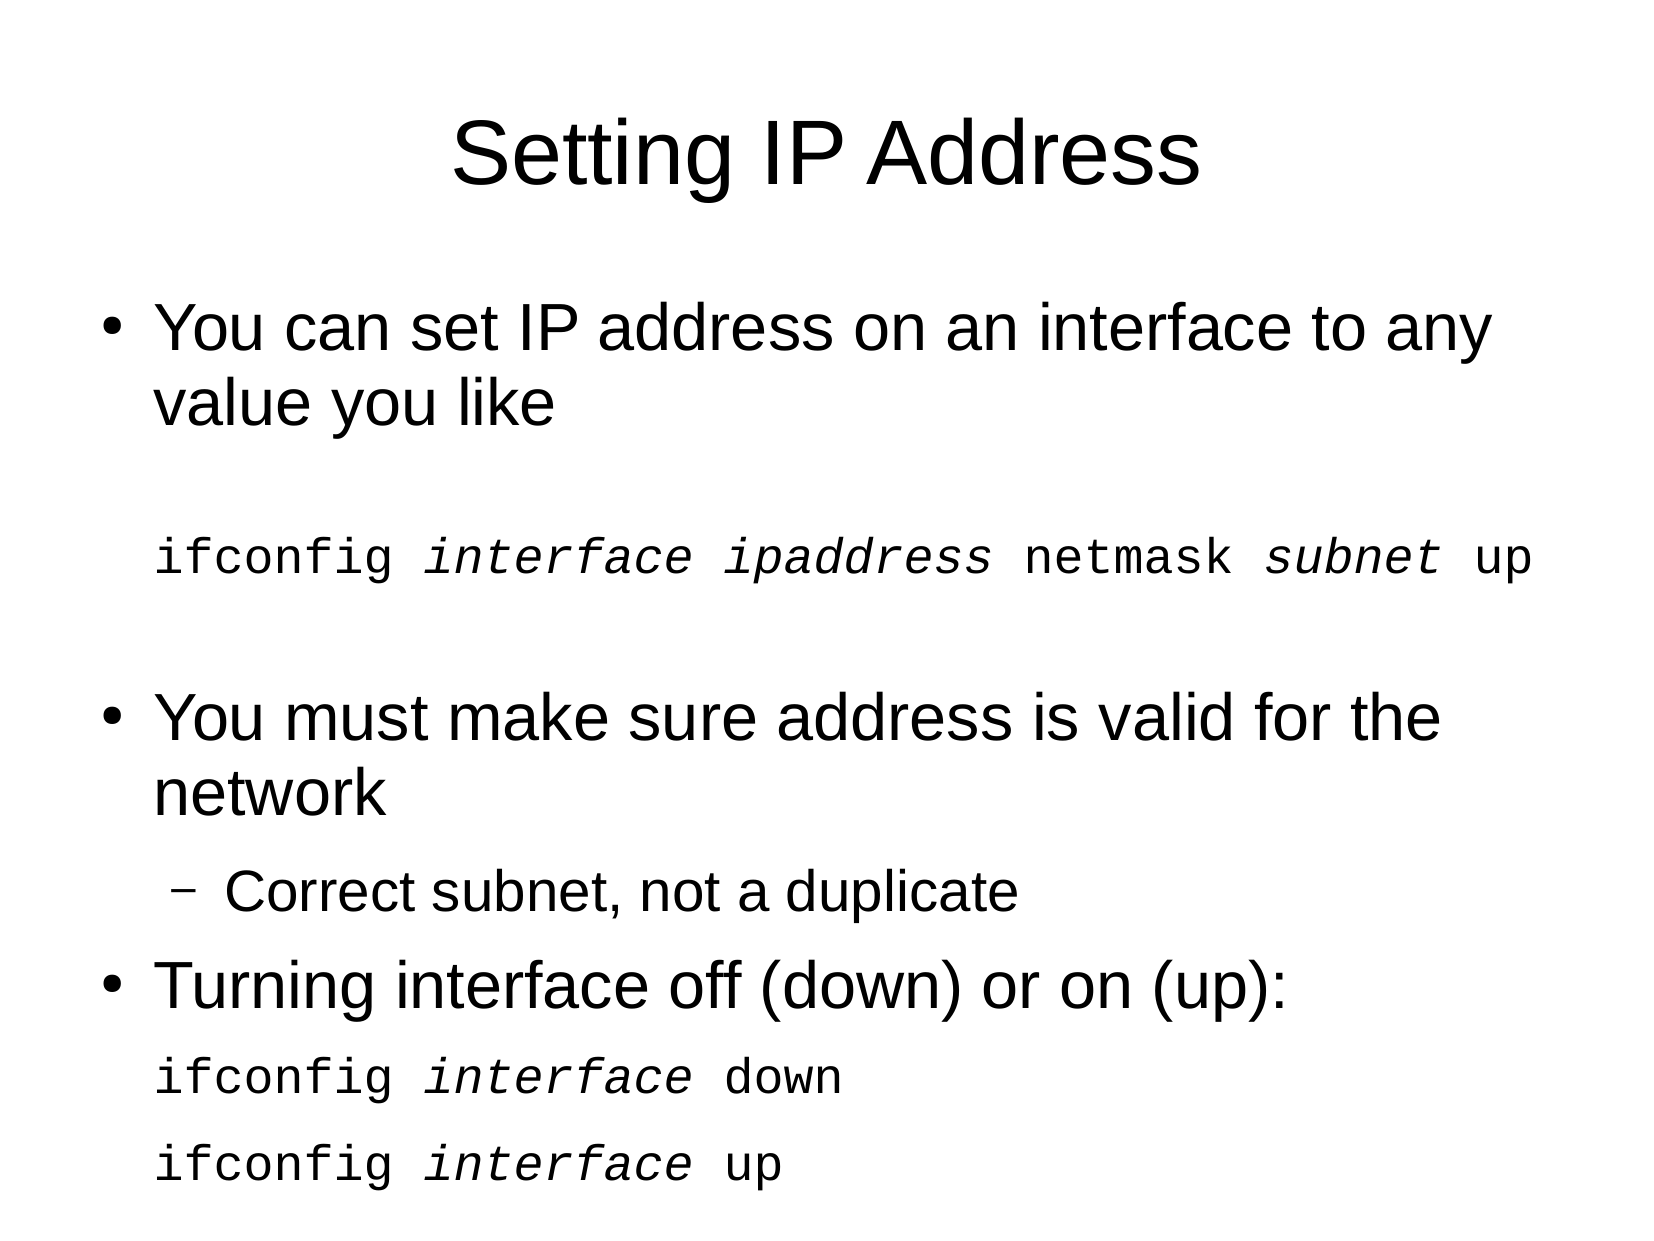

# Setting IP Address
You can set IP address on an interface to any value you like
ifconfig interface ipaddress netmask subnet up
You must make sure address is valid for the network
Correct subnet, not a duplicate
Turning interface off (down) or on (up):
ifconfig interface down
ifconfig interface up